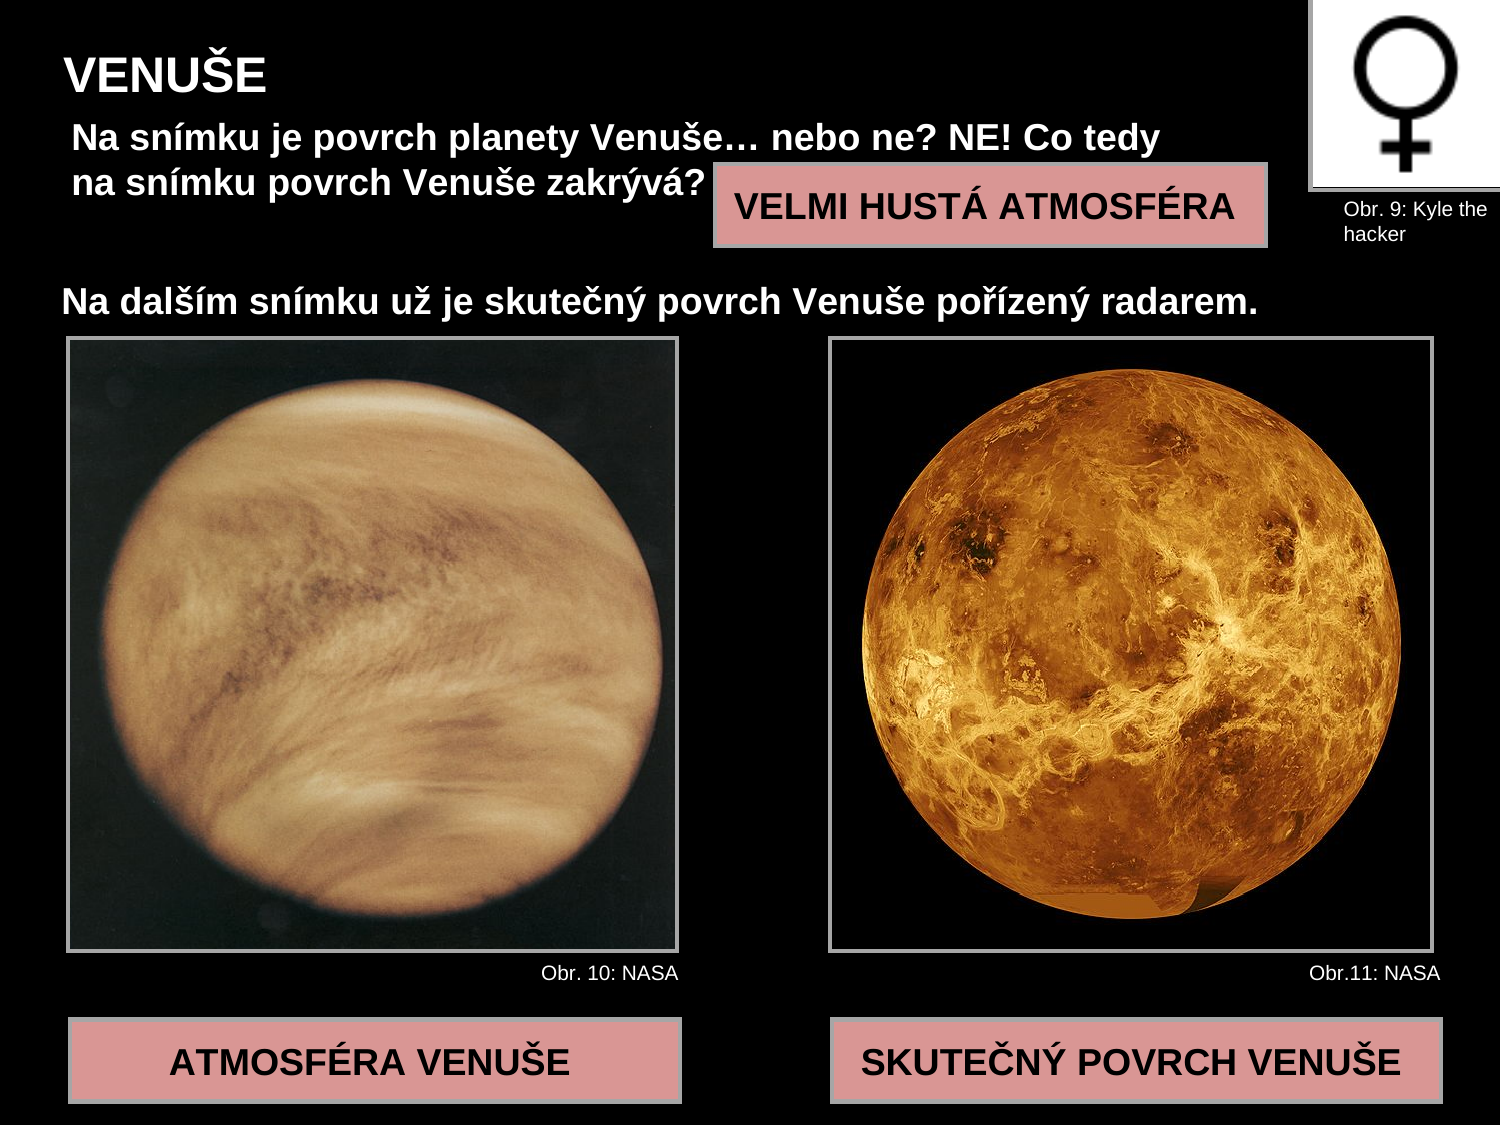

VENUŠE
Na snímku je povrch planety Venuše… nebo ne? NE! Co tedy
na snímku povrch Venuše zakrývá?
VELMI HUSTÁ ATMOSFÉRA
Obr. 9: Kyle the hacker
Na dalším snímku už je skutečný povrch Venuše pořízený radarem.
Obr. 10: NASA
Obr.11: NASA
ATMOSFÉRA VENUŠE
SKUTEČNÝ POVRCH VENUŠE